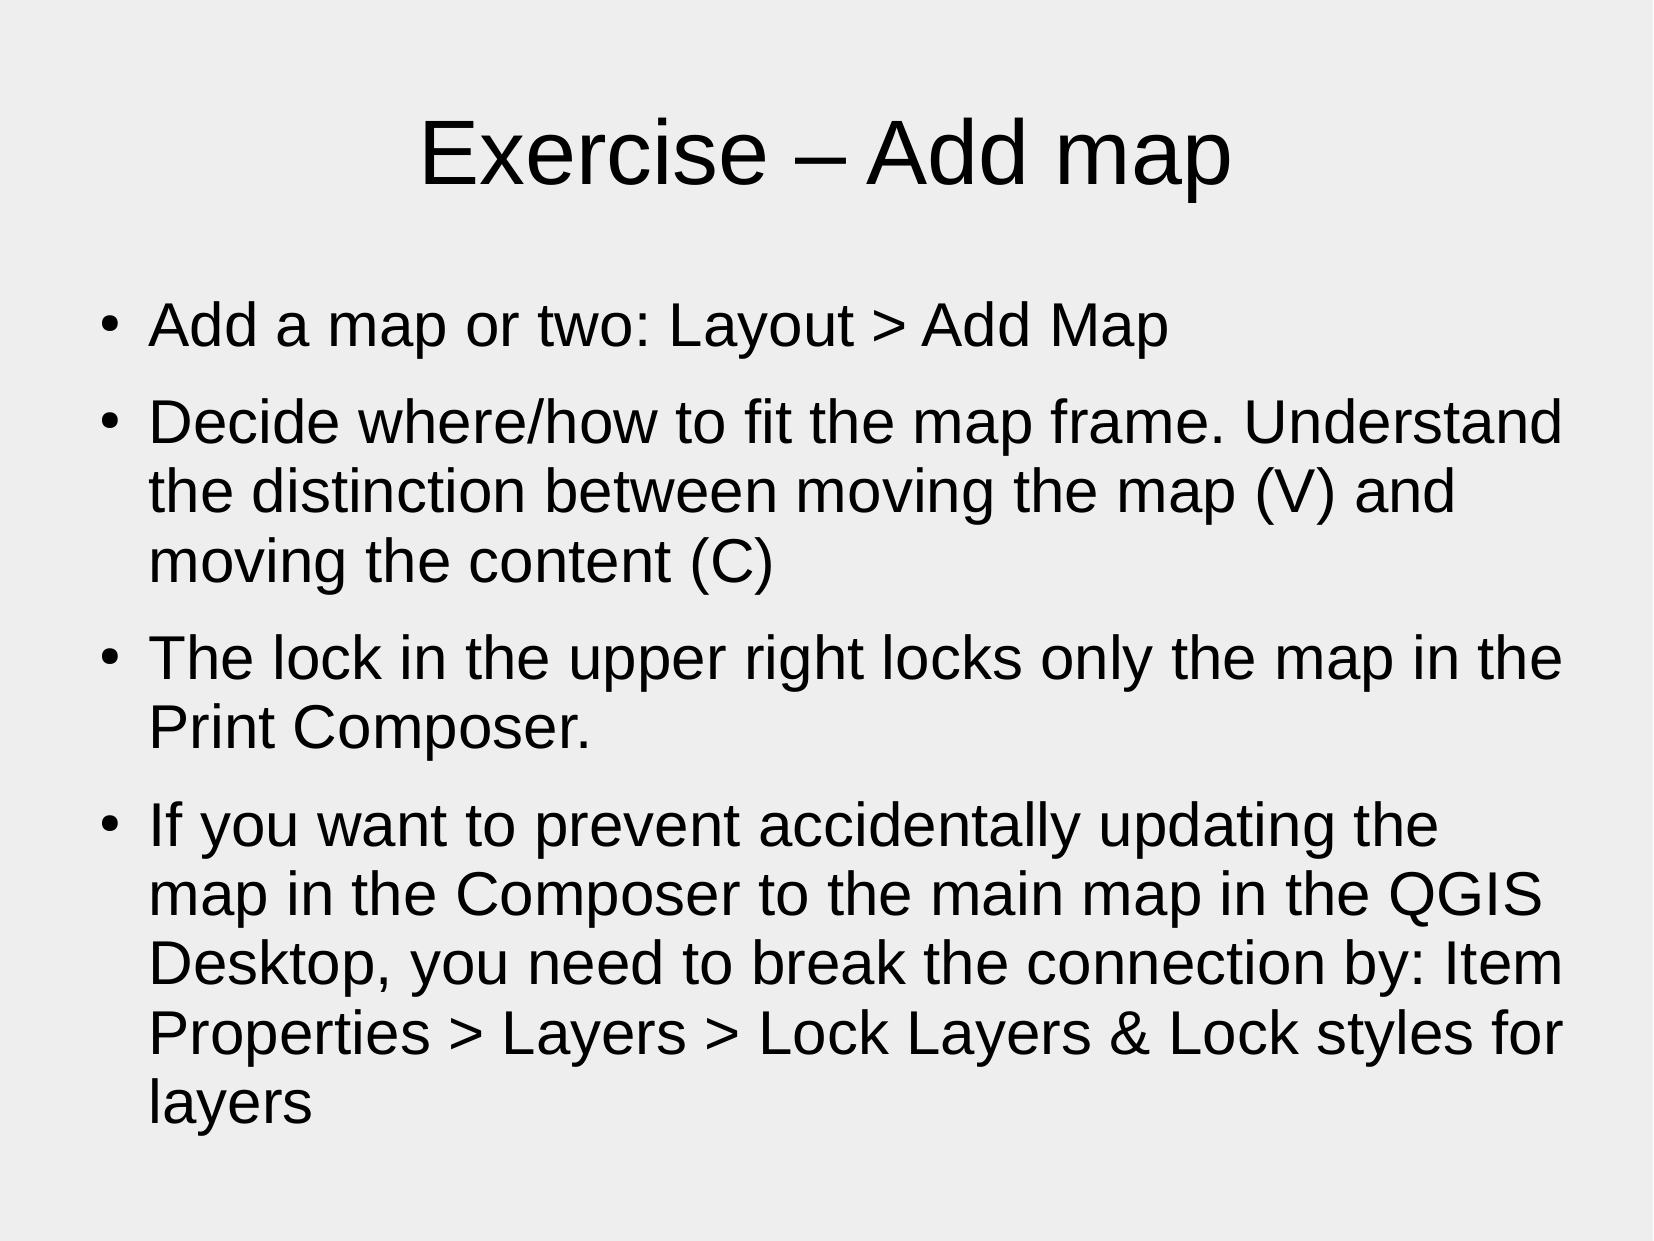

# Exercise – Add map
Add a map or two: Layout > Add Map
Decide where/how to fit the map frame. Understand the distinction between moving the map (V) and moving the content (C)
The lock in the upper right locks only the map in the Print Composer.
If you want to prevent accidentally updating the map in the Composer to the main map in the QGIS Desktop, you need to break the connection by: Item Properties > Layers > Lock Layers & Lock styles for layers